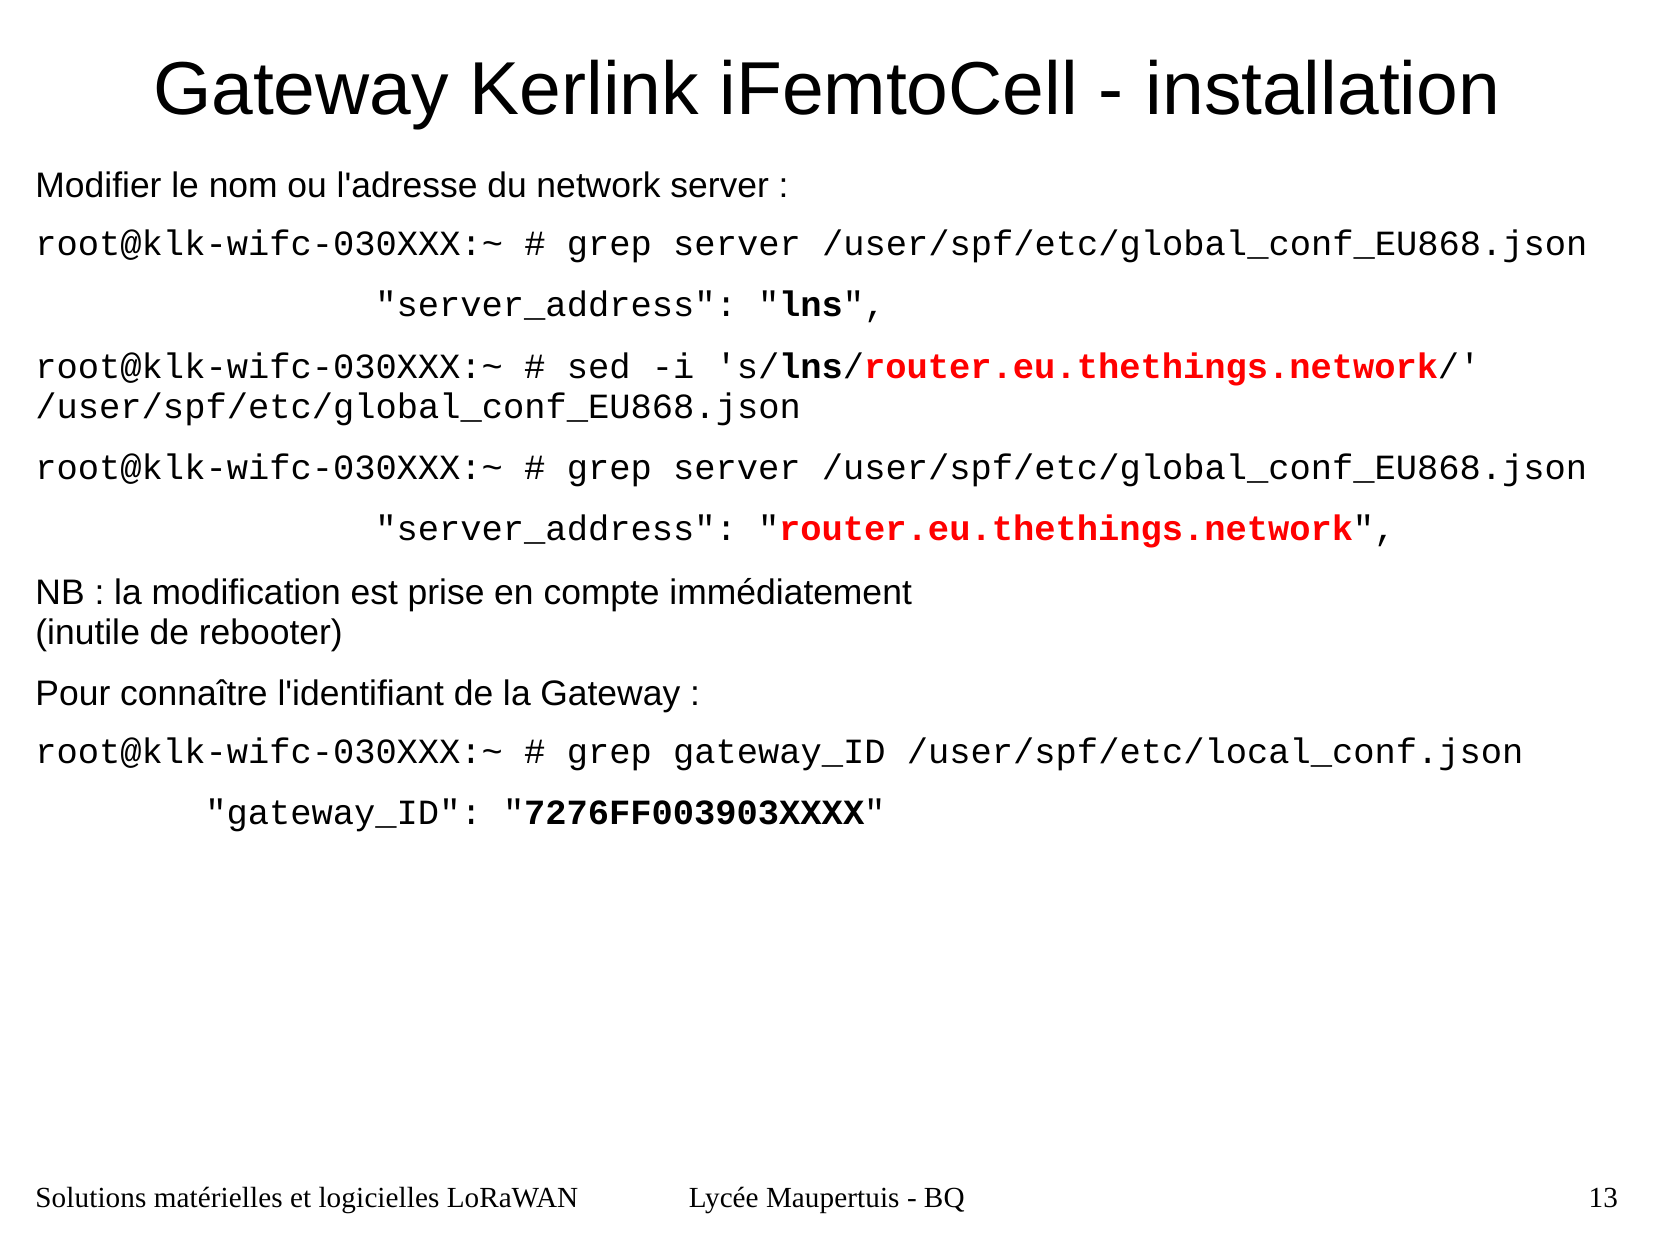

# Gateway Kerlink iFemtoCell - installation
Modifier le nom ou l'adresse du network server :
root@klk-wifc-030XXX:~ # grep server /user/spf/etc/global_conf_EU868.json
 "server_address": "lns",
root@klk-wifc-030XXX:~ # sed -i 's/lns/router.eu.thethings.network/' /user/spf/etc/global_conf_EU868.json
root@klk-wifc-030XXX:~ # grep server /user/spf/etc/global_conf_EU868.json
 "server_address": "router.eu.thethings.network",
NB : la modification est prise en compte immédiatement
(inutile de rebooter)
Pour connaître l'identifiant de la Gateway :
root@klk-wifc-030XXX:~ # grep gateway_ID /user/spf/etc/local_conf.json
 "gateway_ID": "7276FF003903XXXX"
Solutions matérielles et logicielles LoRaWAN
Lycée Maupertuis - BQ
13